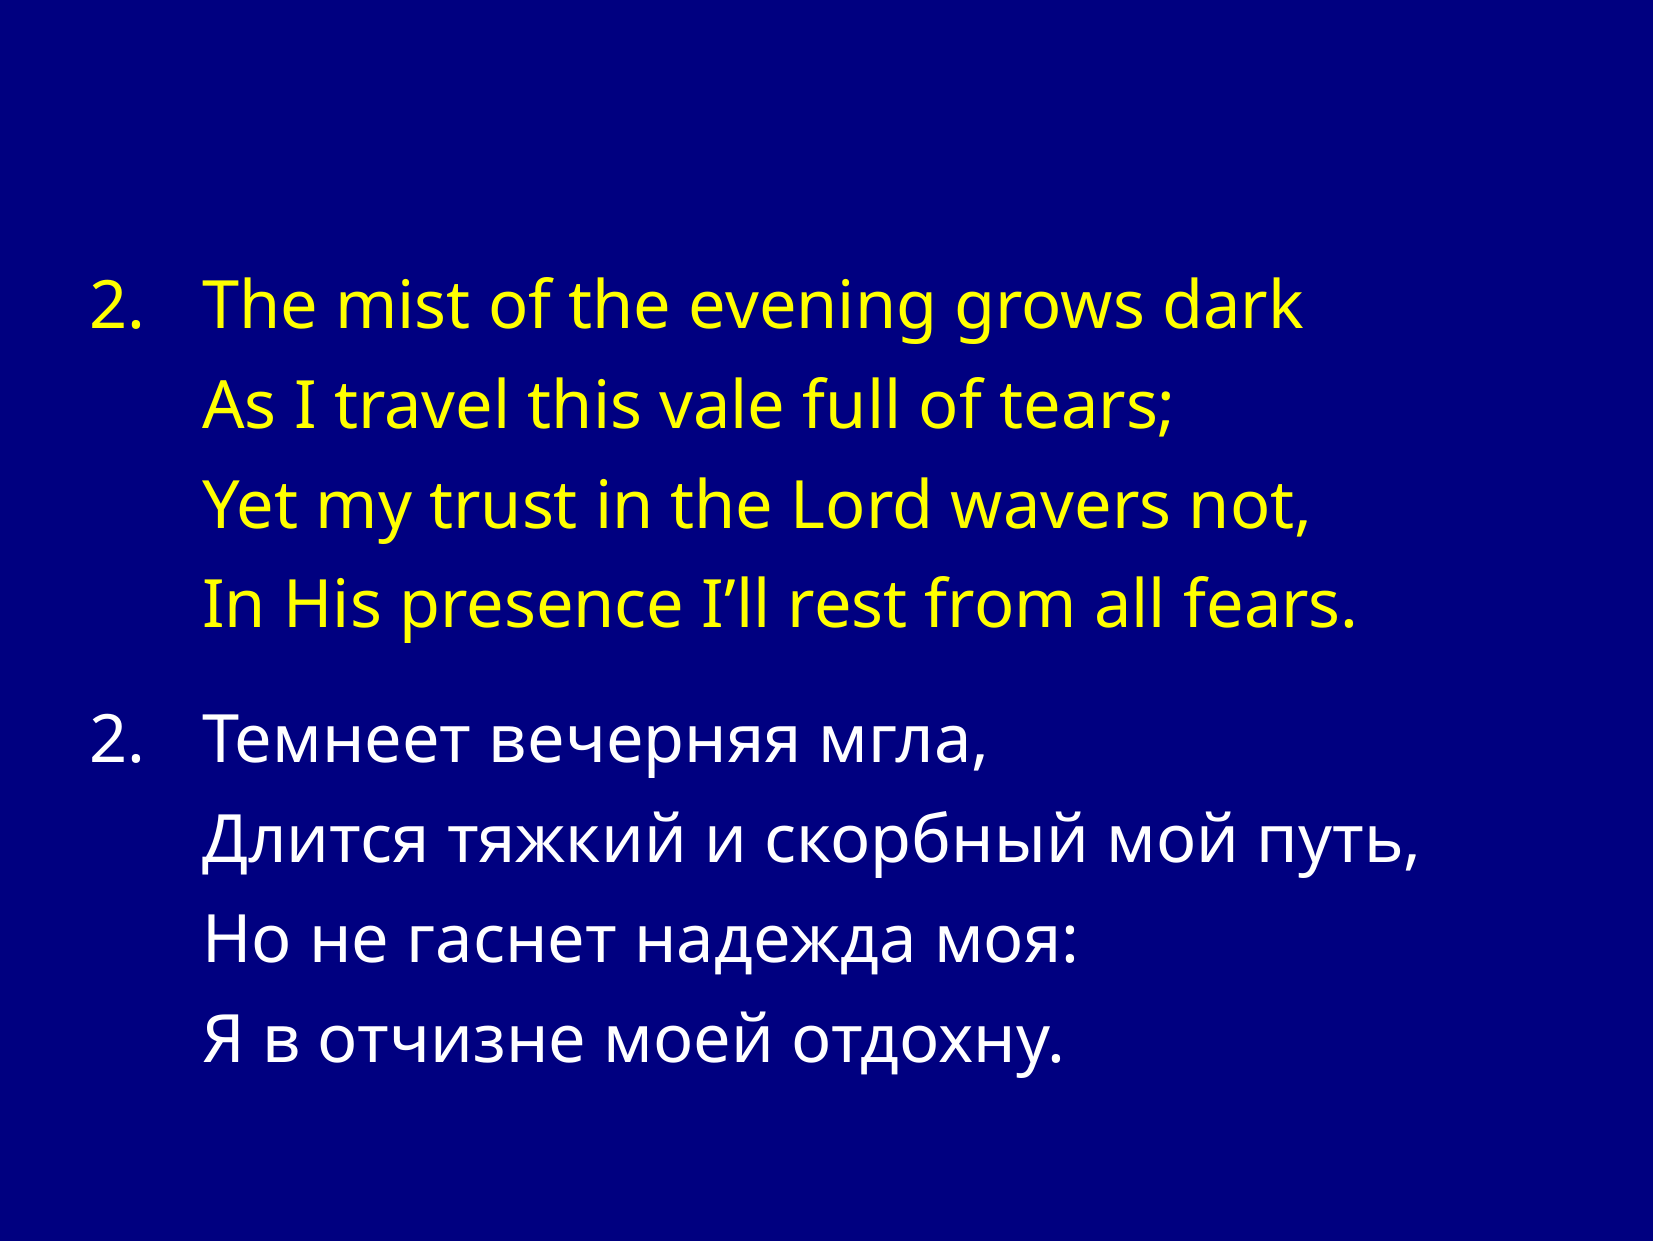

2.	The mist of the evening grows dark
	As I travel this vale full of tears;
	Yet my trust in the Lord wavers not,
	In His presence I’ll rest from all fears.
2.	Темнеет вечерняя мгла,
	Длится тяжкий и скорбный мой путь,
	Но не гаснет надежда моя:
	Я в отчизне моей отдохну.